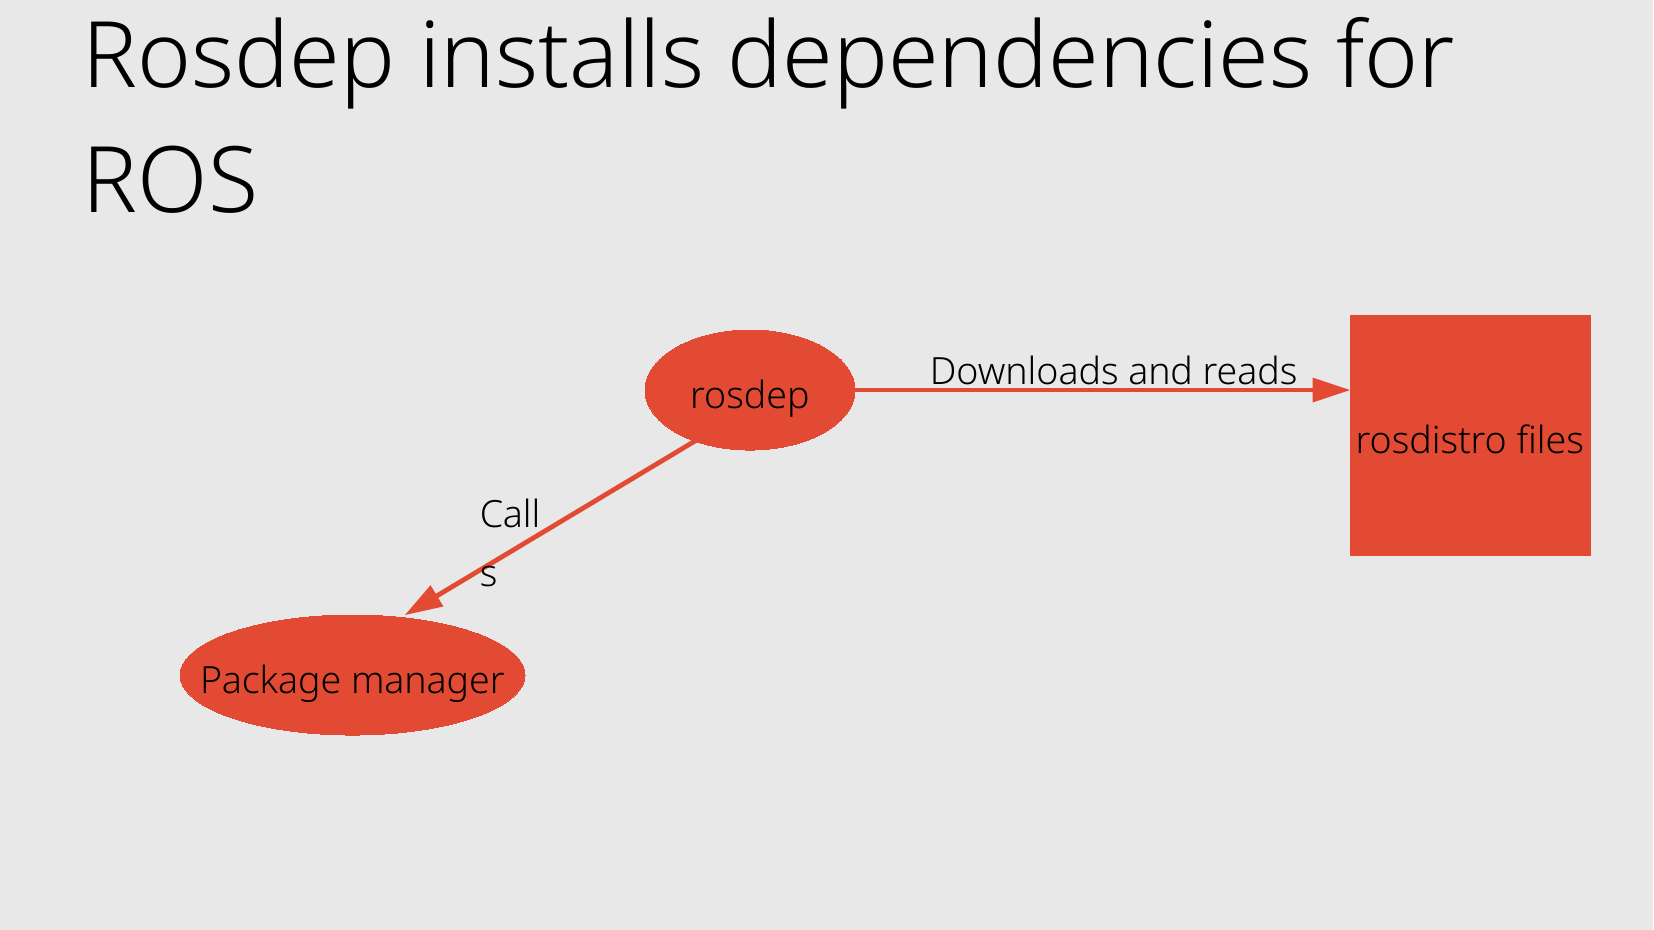

# Rosdep installs dependencies for ROS
rosdistro files
rosdep
Downloads and reads
Calls
Package manager